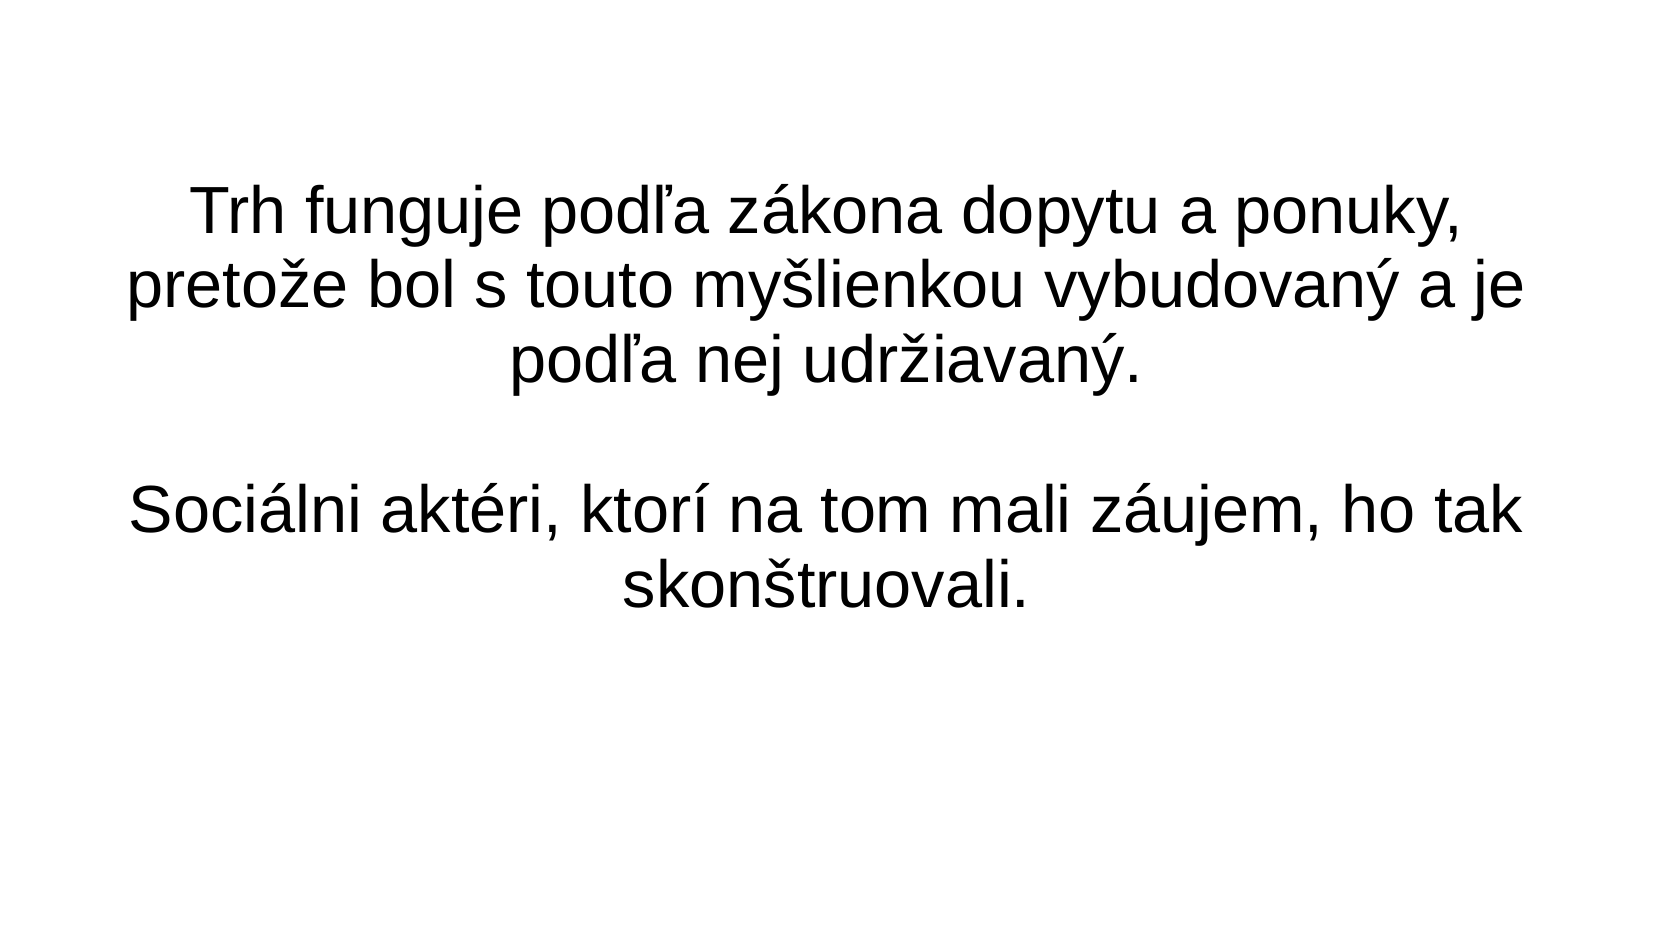

# Trh funguje podľa zákona dopytu a ponuky, pretože bol s touto myšlienkou vybudovaný a je podľa nej udržiavaný.
Sociálni aktéri, ktorí na tom mali záujem, ho tak skonštruovali.